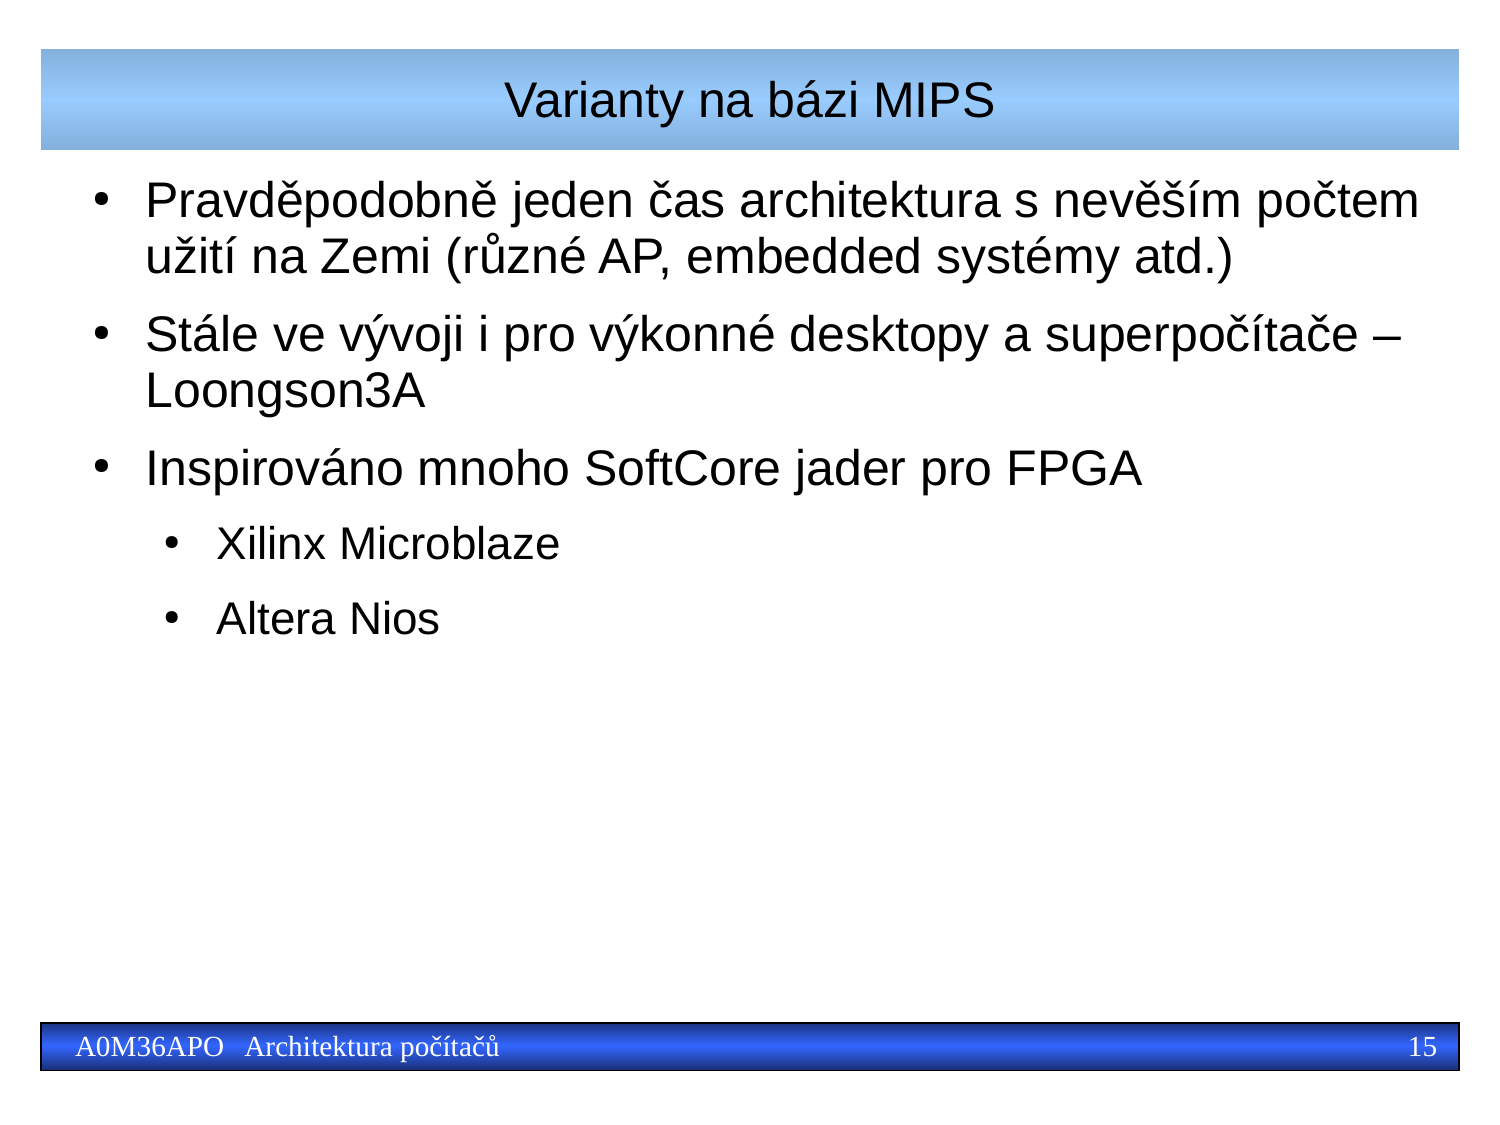

# Varianty na bázi MIPS
Pravděpodobně jeden čas architektura s nevěším počtem užití na Zemi (různé AP, embedded systémy atd.)
Stále ve vývoji i pro výkonné desktopy a superpočítače – Loongson3A
Inspirováno mnoho SoftCore jader pro FPGA
Xilinx Microblaze
Altera Nios
A0M36APO Architektura počítačů
15